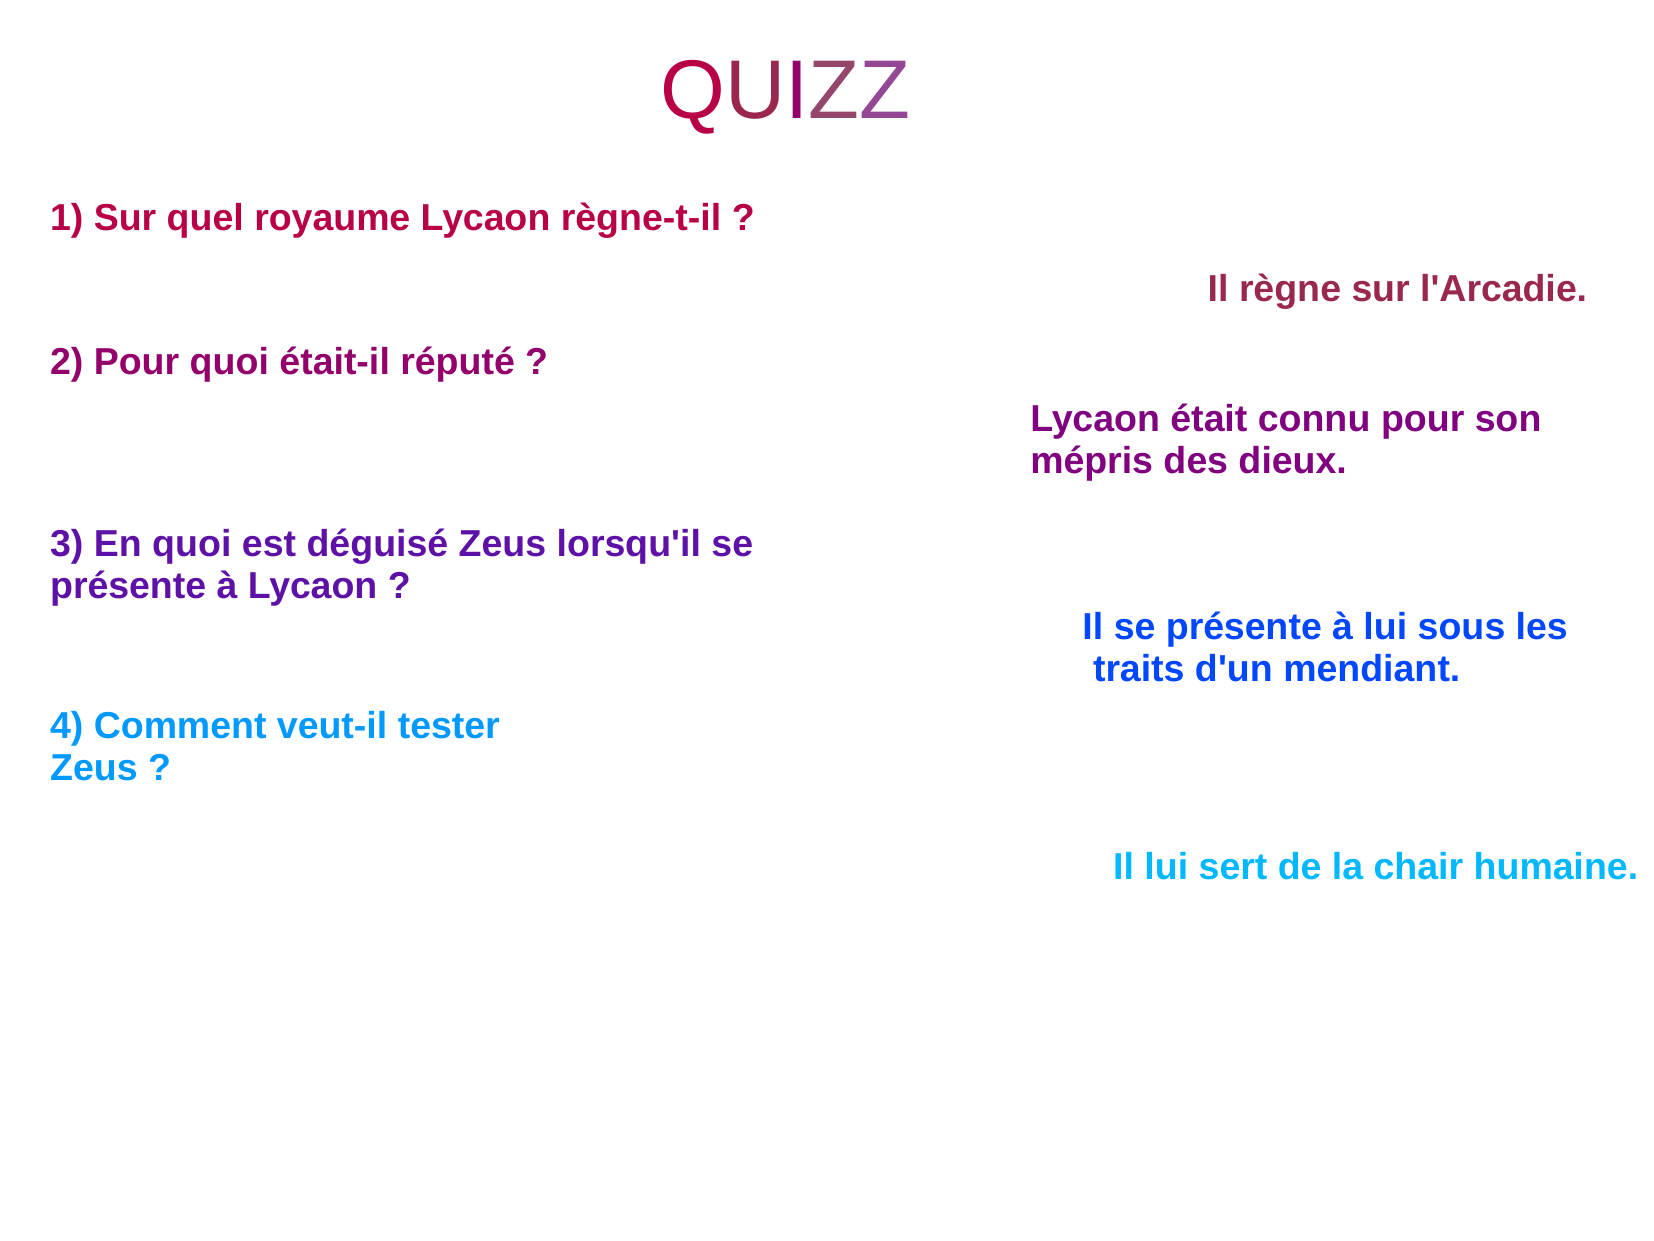

QUIZZ
1) Sur quel royaume Lycaon règne-t-il ?
Il règne sur l'Arcadie.
2) Pour quoi était-il réputé ?
Lycaon était connu pour son mépris des dieux.
3) En quoi est déguisé Zeus lorsqu'il se présente à Lycaon ?
Il se présente à lui sous les
 traits d'un mendiant.
4) Comment veut-il tester Zeus ?
Il lui sert de la chair humaine.